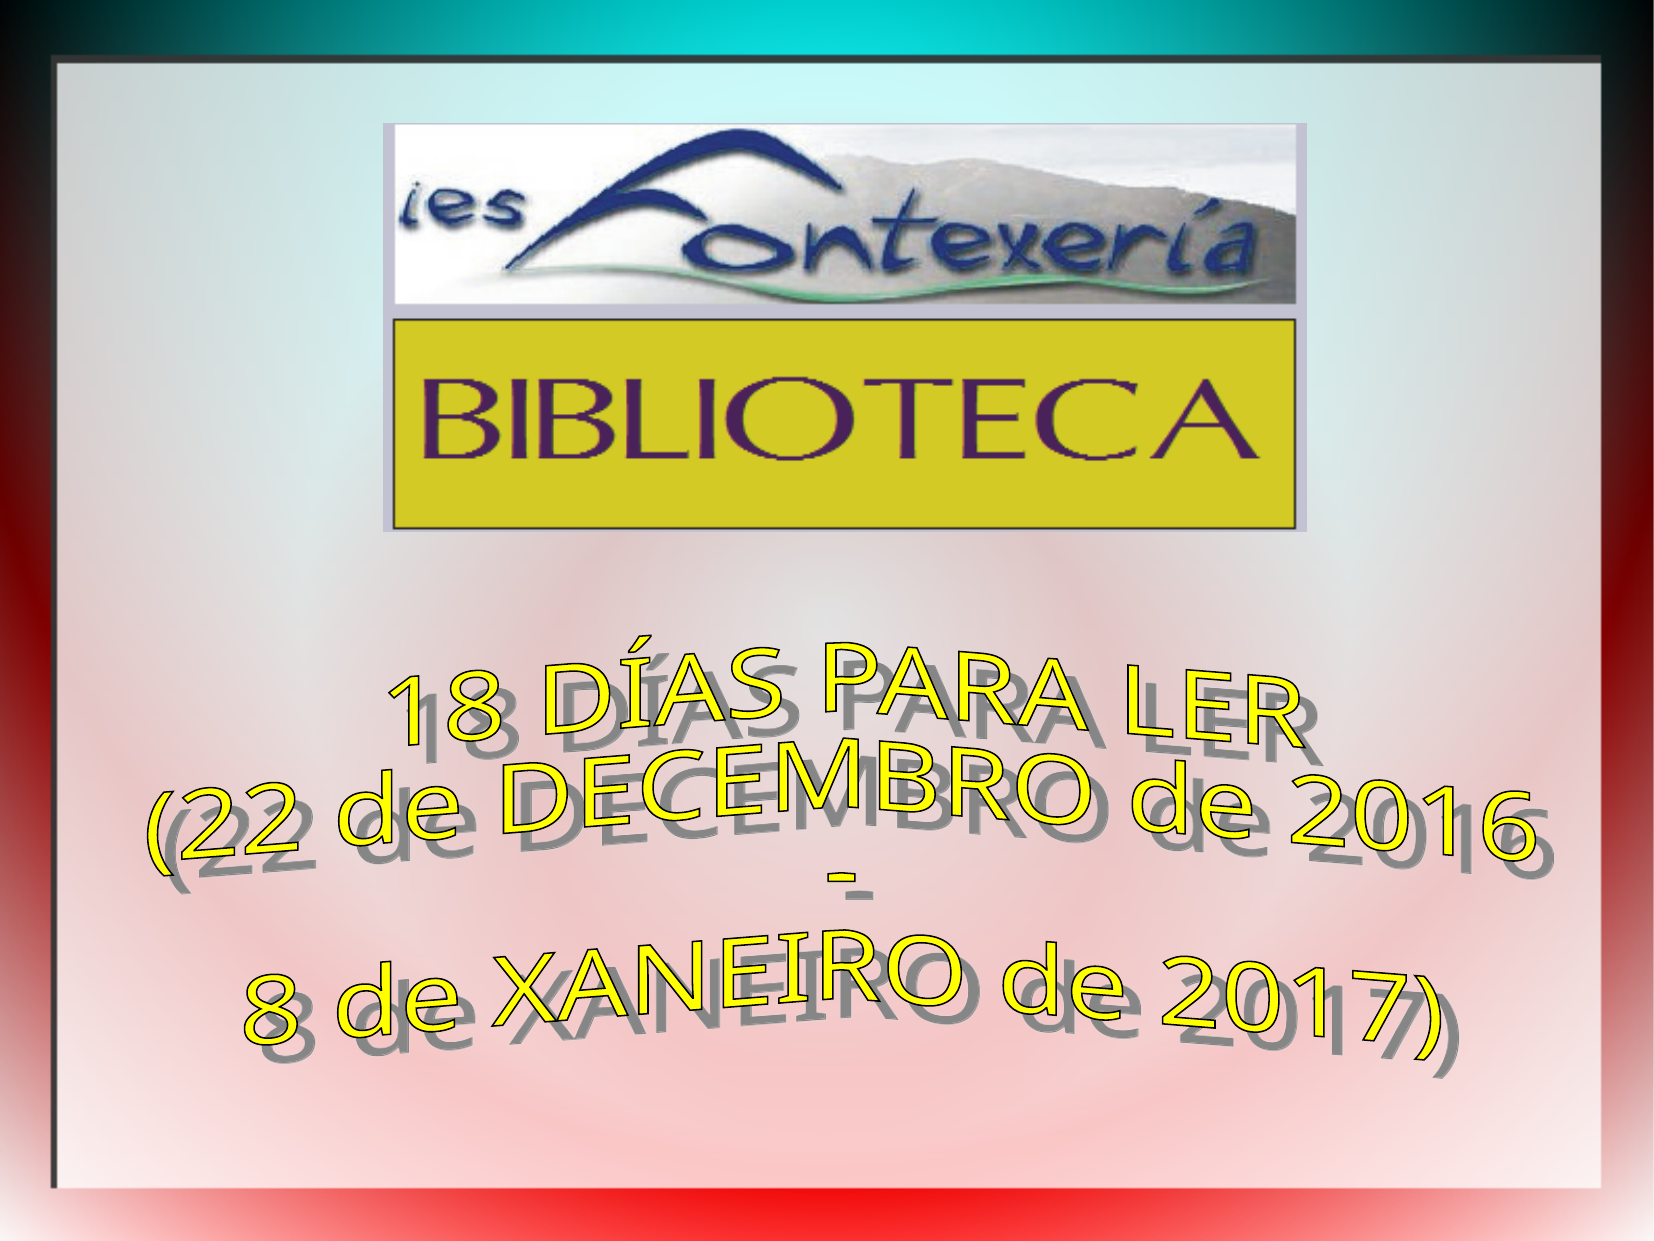

18 DÍAS PARA LER
(22 de DECEMBRO de 2016
-
8 de XANEIRO de 2017)